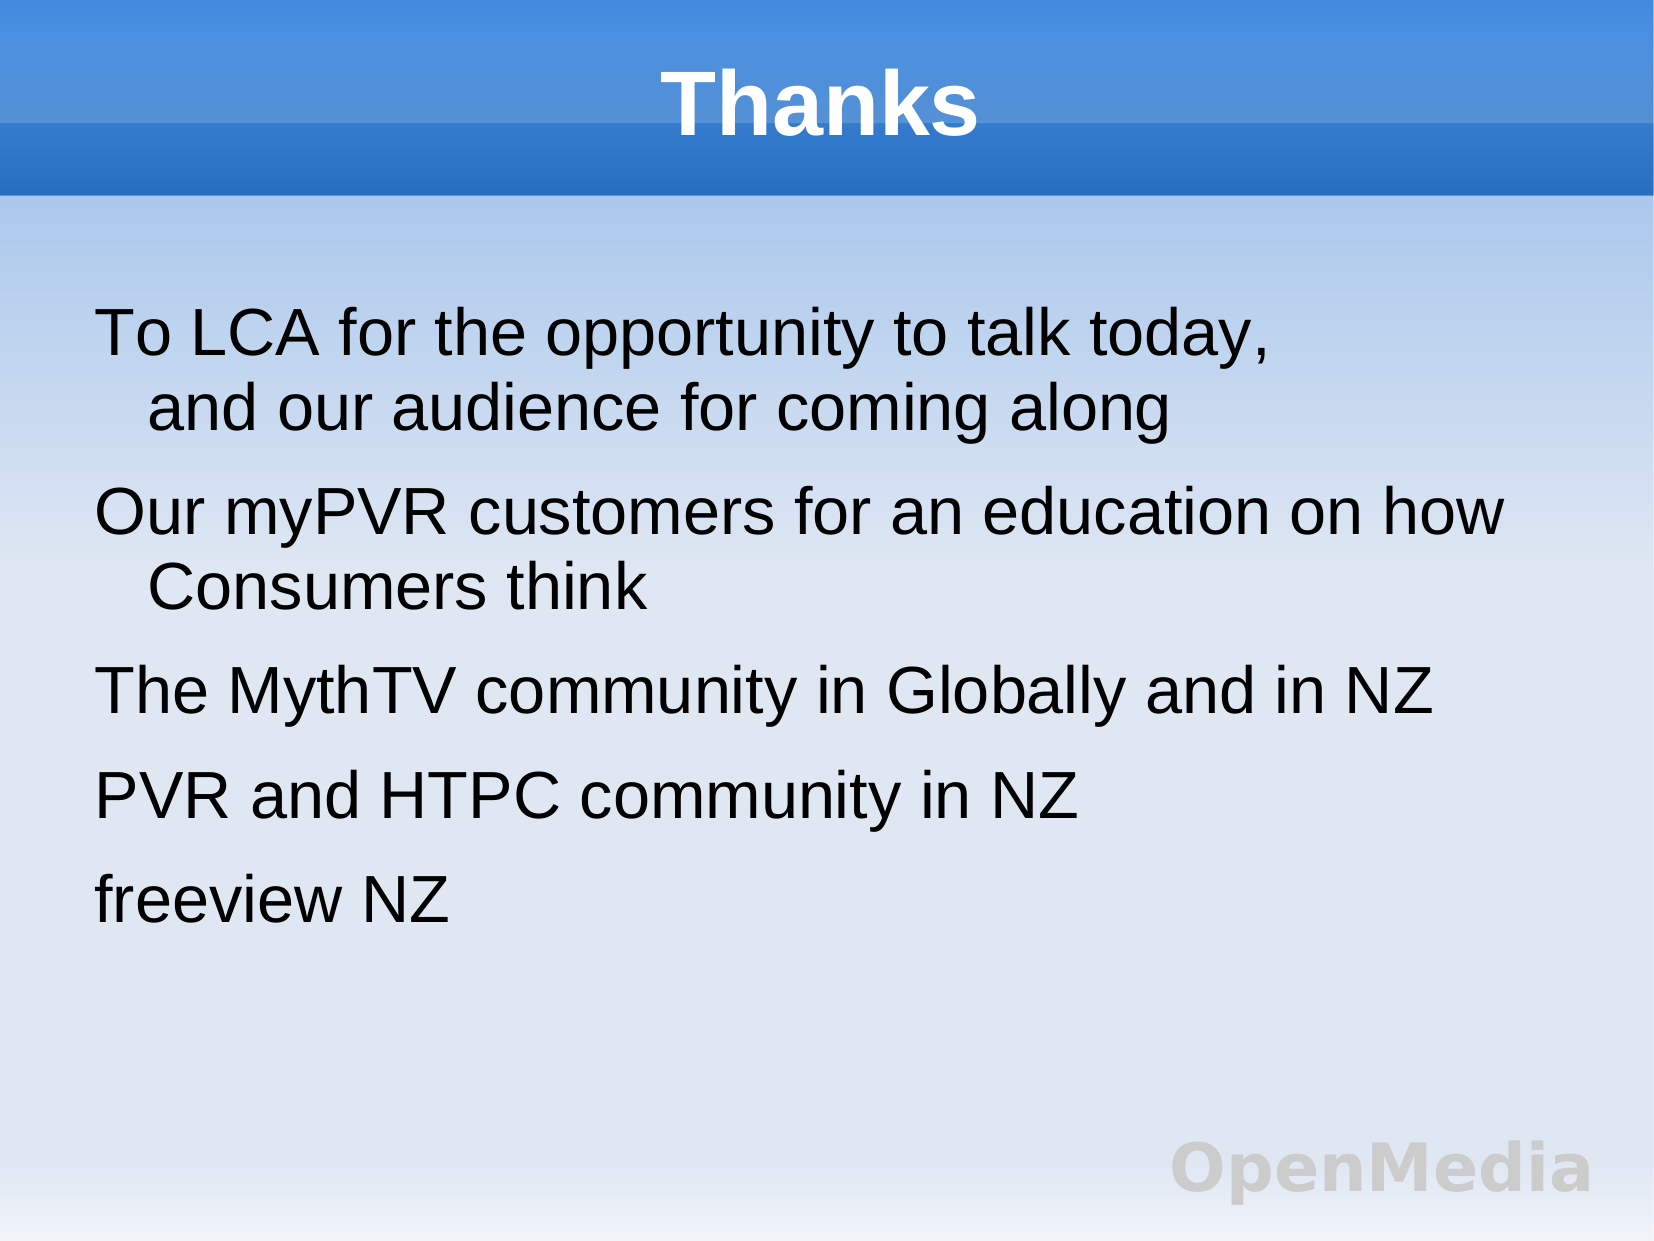

# Thanks
To LCA for the opportunity to talk today,
and our audience for coming along
Our myPVR customers for an education on how Consumers think
The MythTV community in Globally and in NZ
PVR and HTPC community in NZ
freeview NZ
34